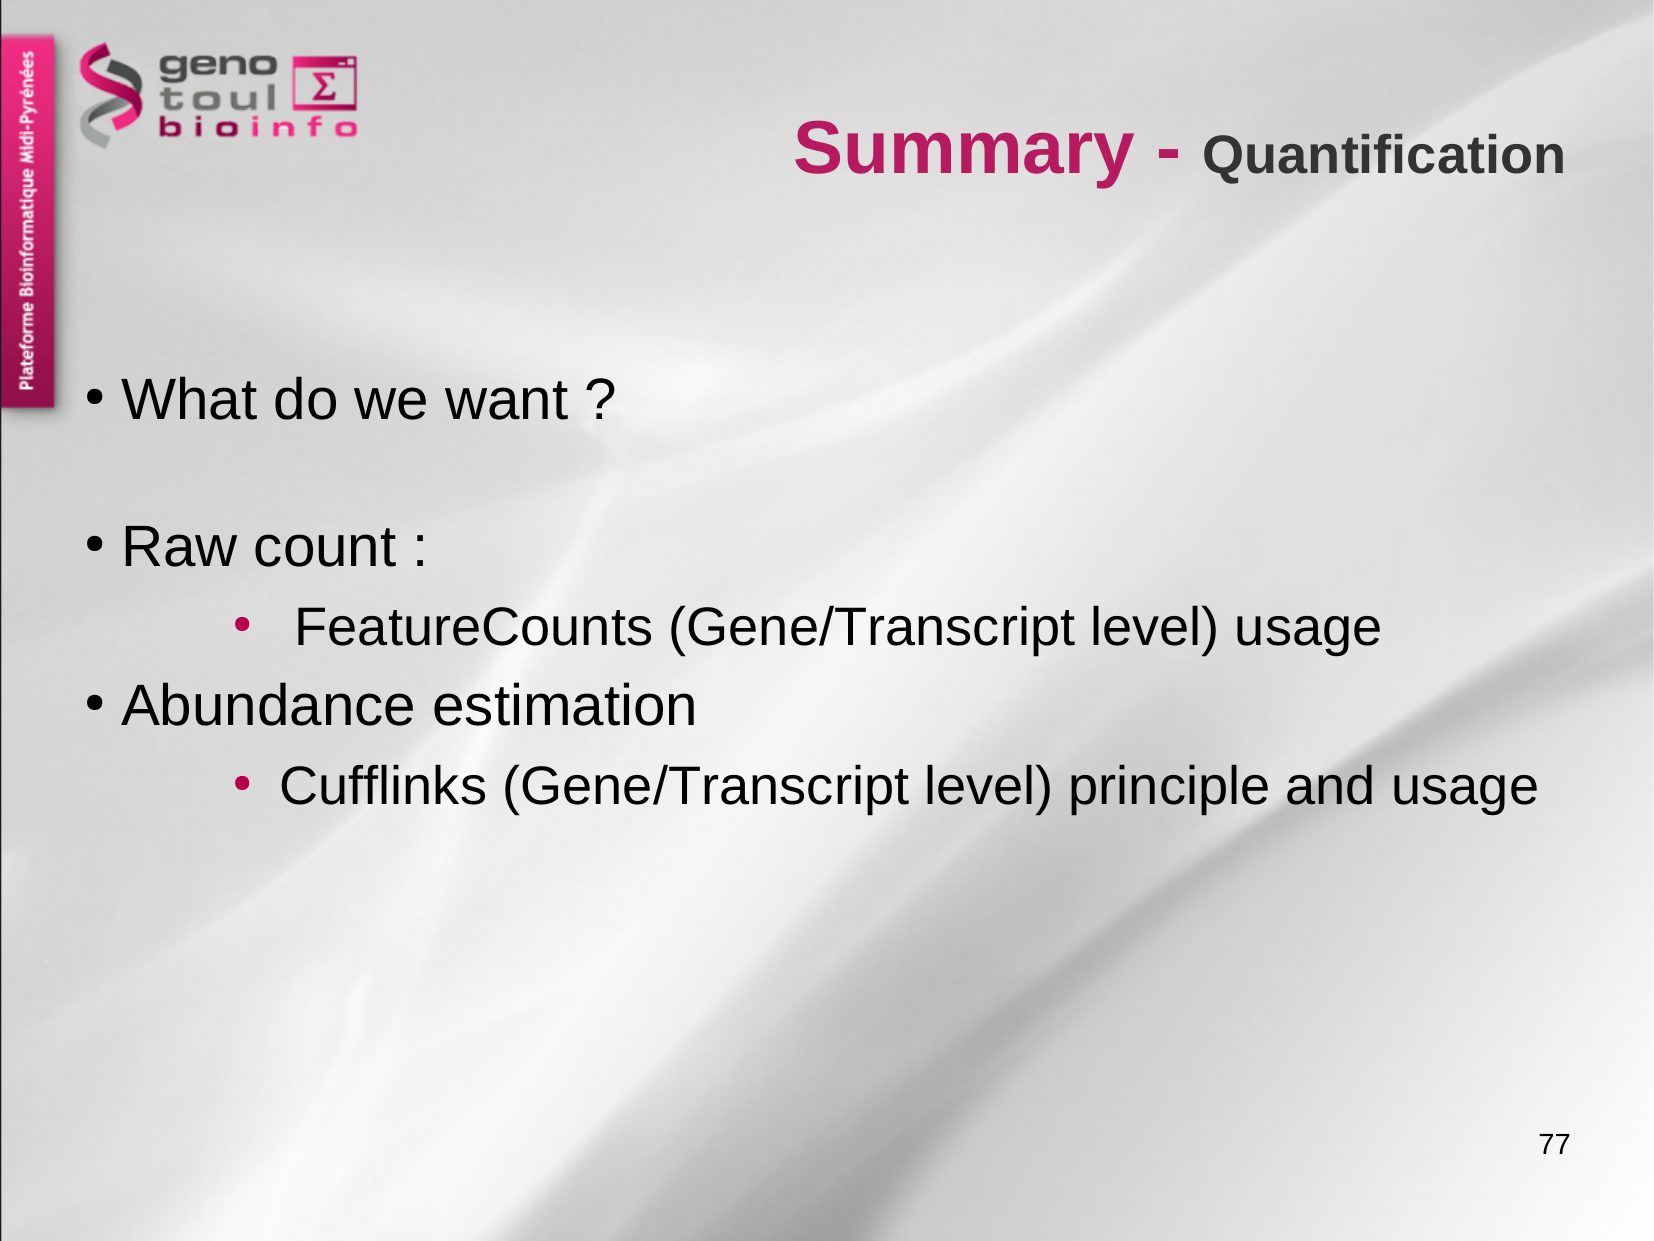

# Summary - Quantification
 What do we want ?
 Raw count :
 FeatureCounts (Gene/Transcript level) usage
 Abundance estimation
Cufflinks (Gene/Transcript level) principle and usage